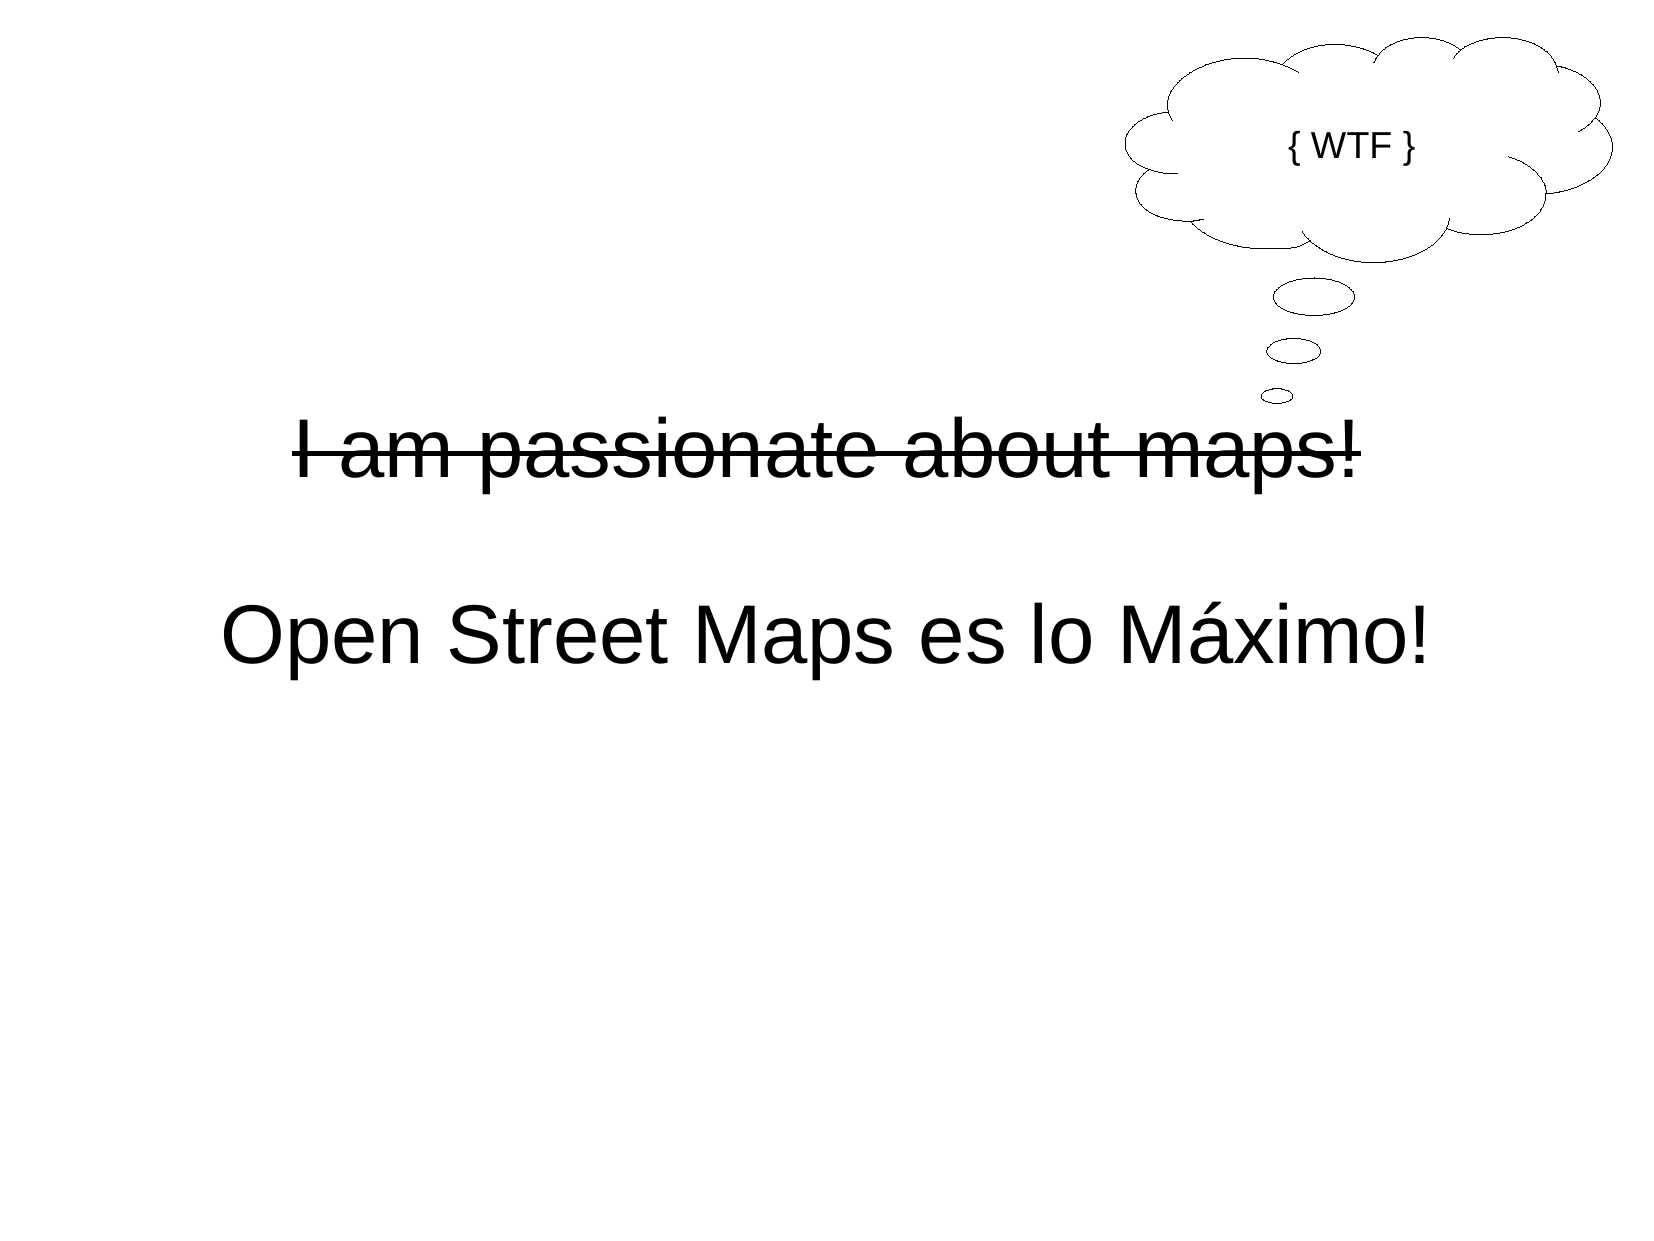

{ WTF }
I am passionate about maps!
Open Street Maps es lo Máximo!